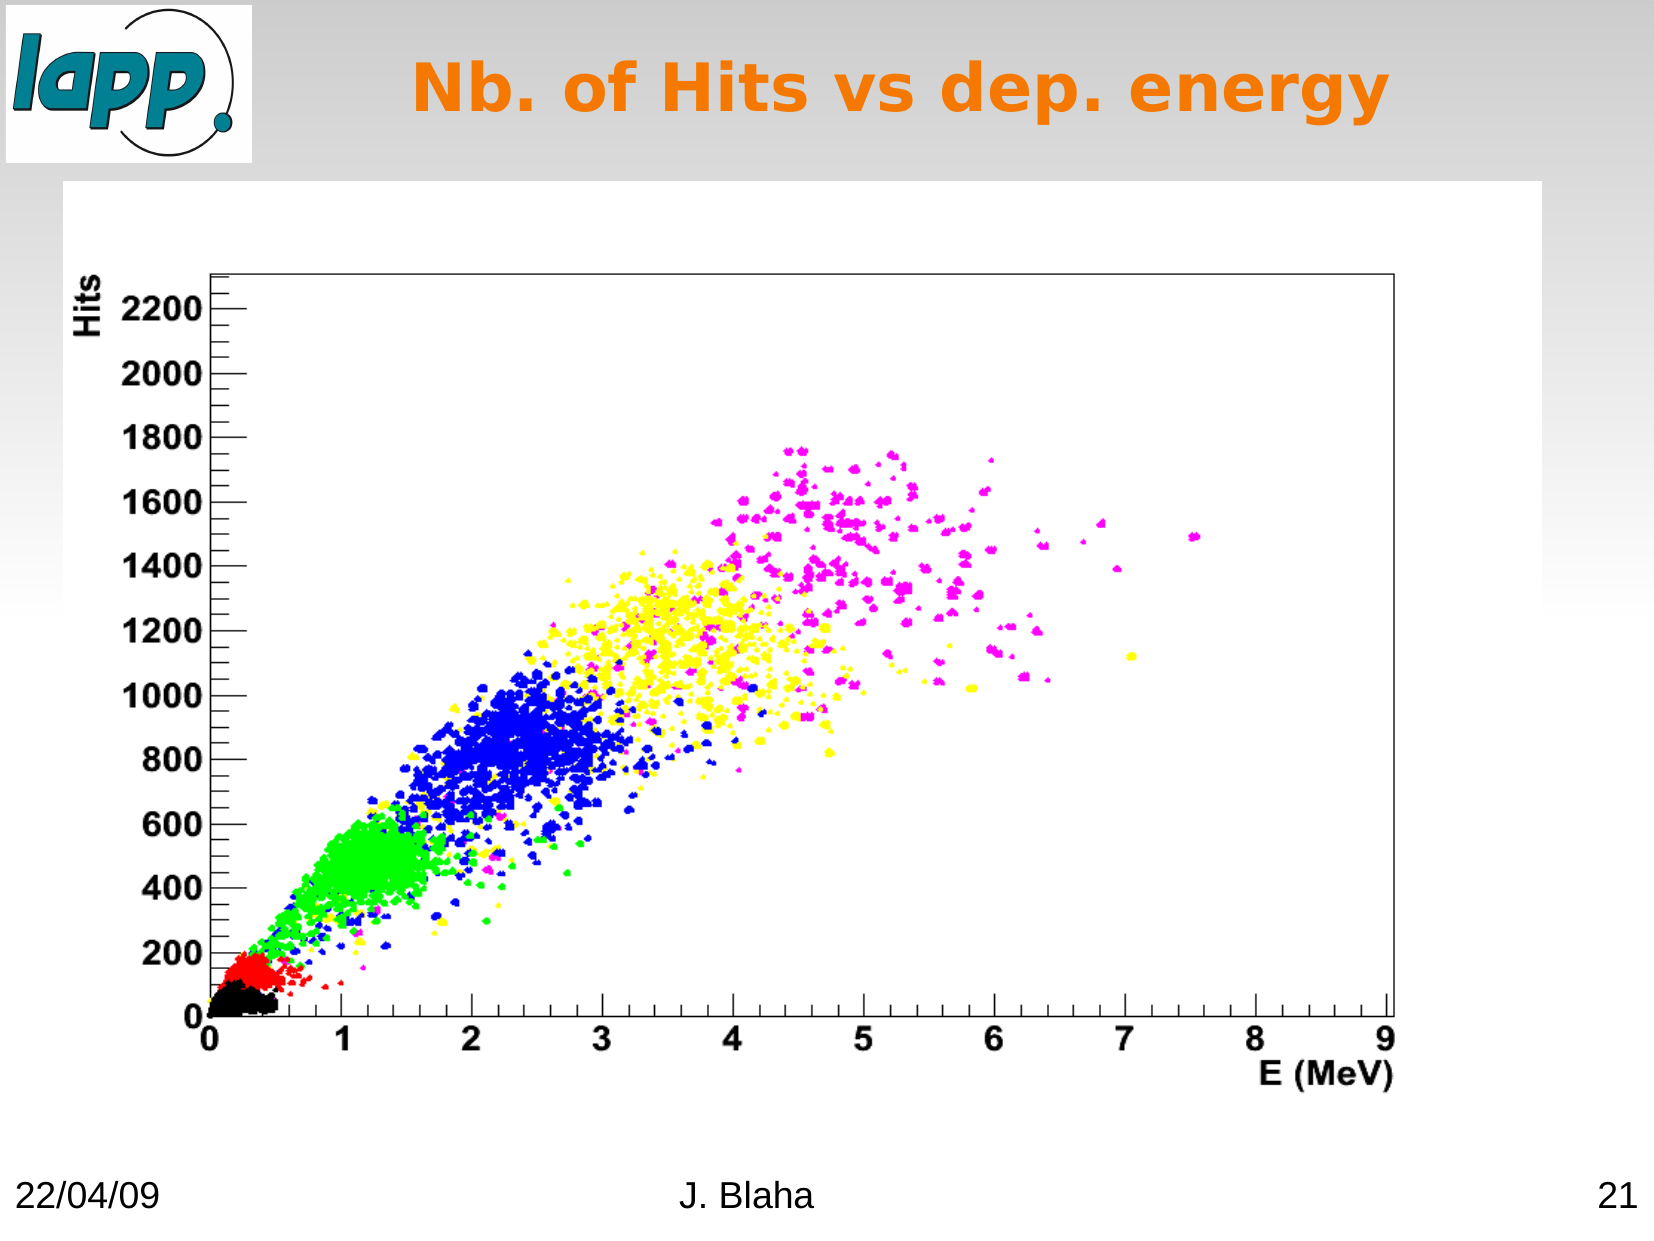

# Nb. of Hits vs dep. energy
22/04/09
 J. Blaha